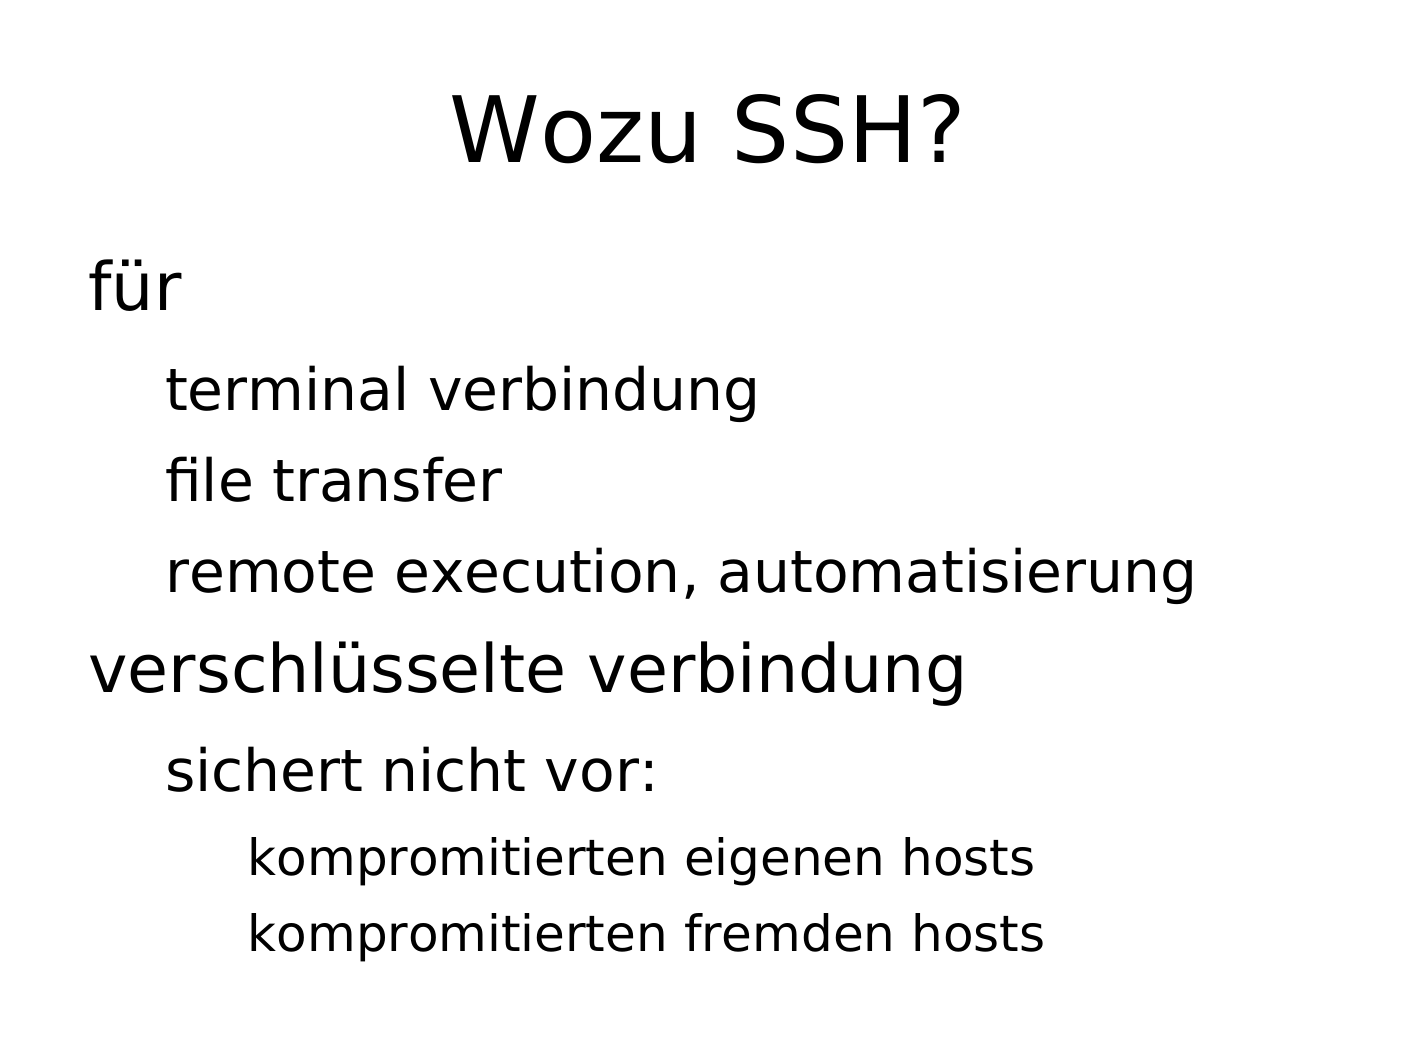

# Wozu SSH?
für
terminal verbindung
file transfer
remote execution, automatisierung
verschlüsselte verbindung
sichert nicht vor:
kompromitierten eigenen hosts
kompromitierten fremden hosts